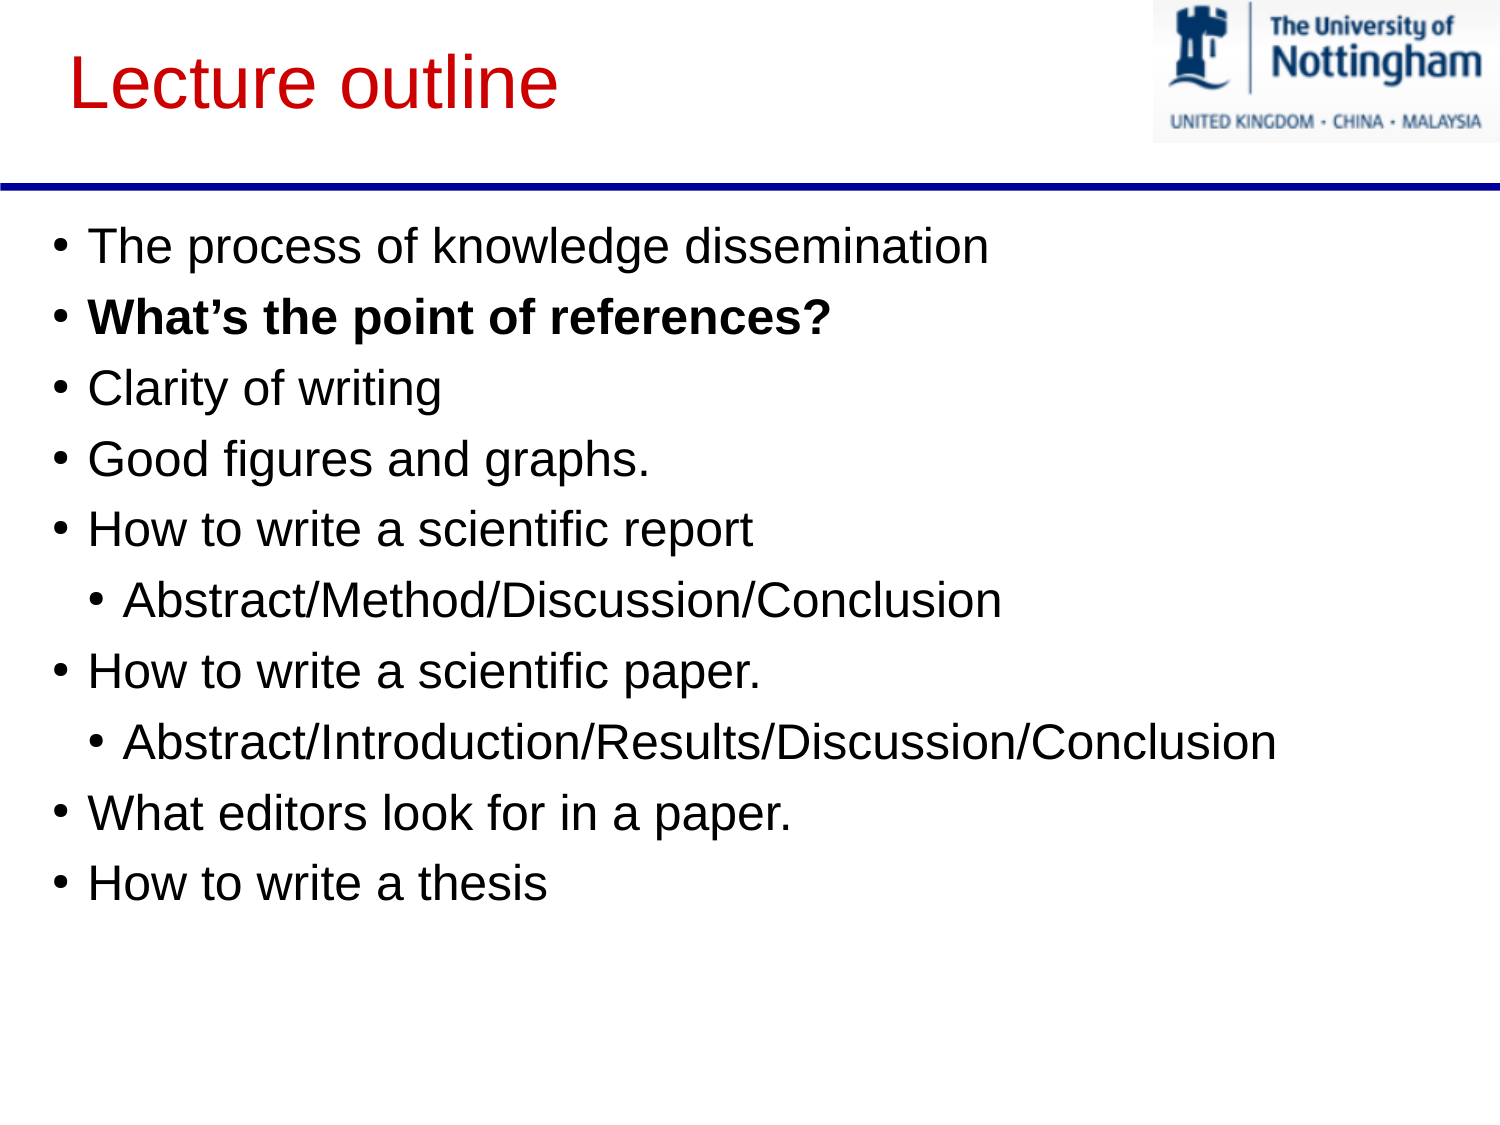

Lecture outline
The process of knowledge dissemination
What’s the point of references?
Clarity of writing
Good figures and graphs.
How to write a scientific report
Abstract/Method/Discussion/Conclusion
How to write a scientific paper.
Abstract/Introduction/Results/Discussion/Conclusion
What editors look for in a paper.
How to write a thesis